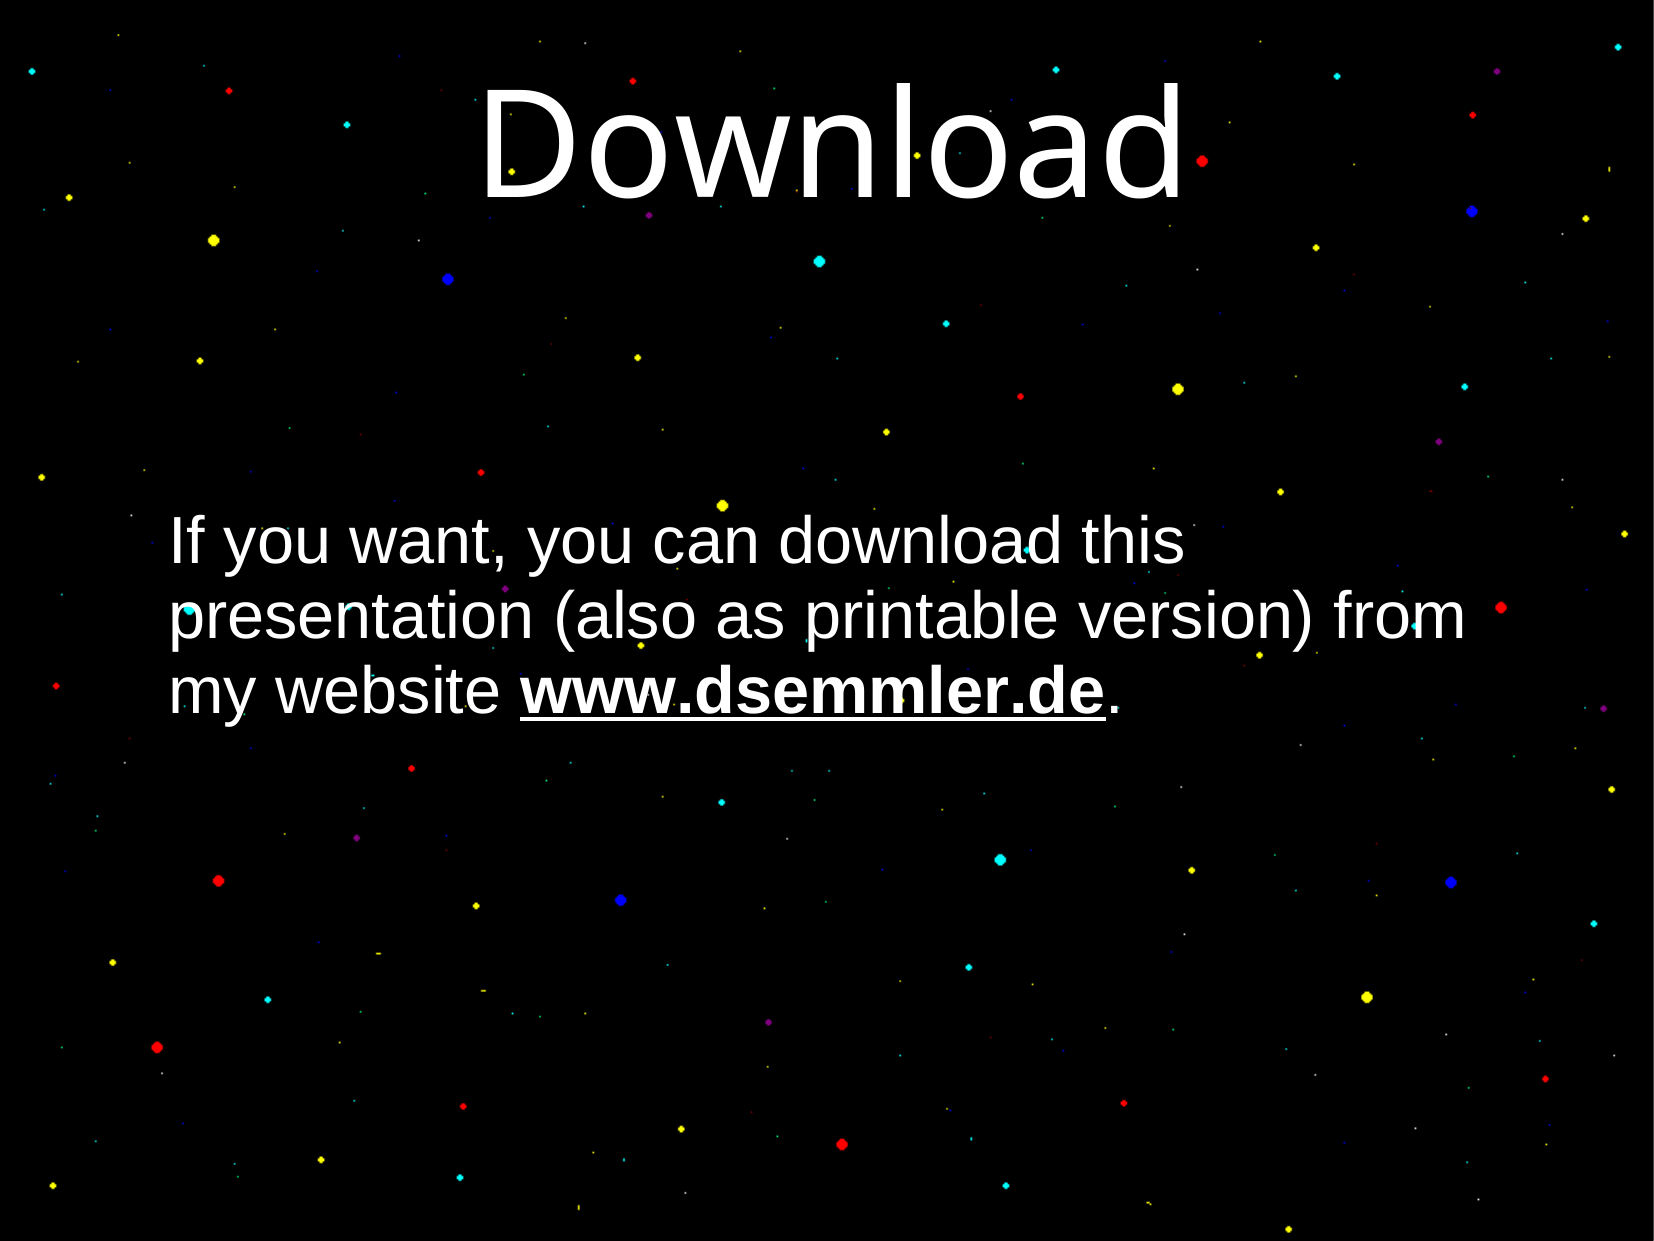

Download
If you want, you can download this presentation (also as printable version) from my website www.dsemmler.de.